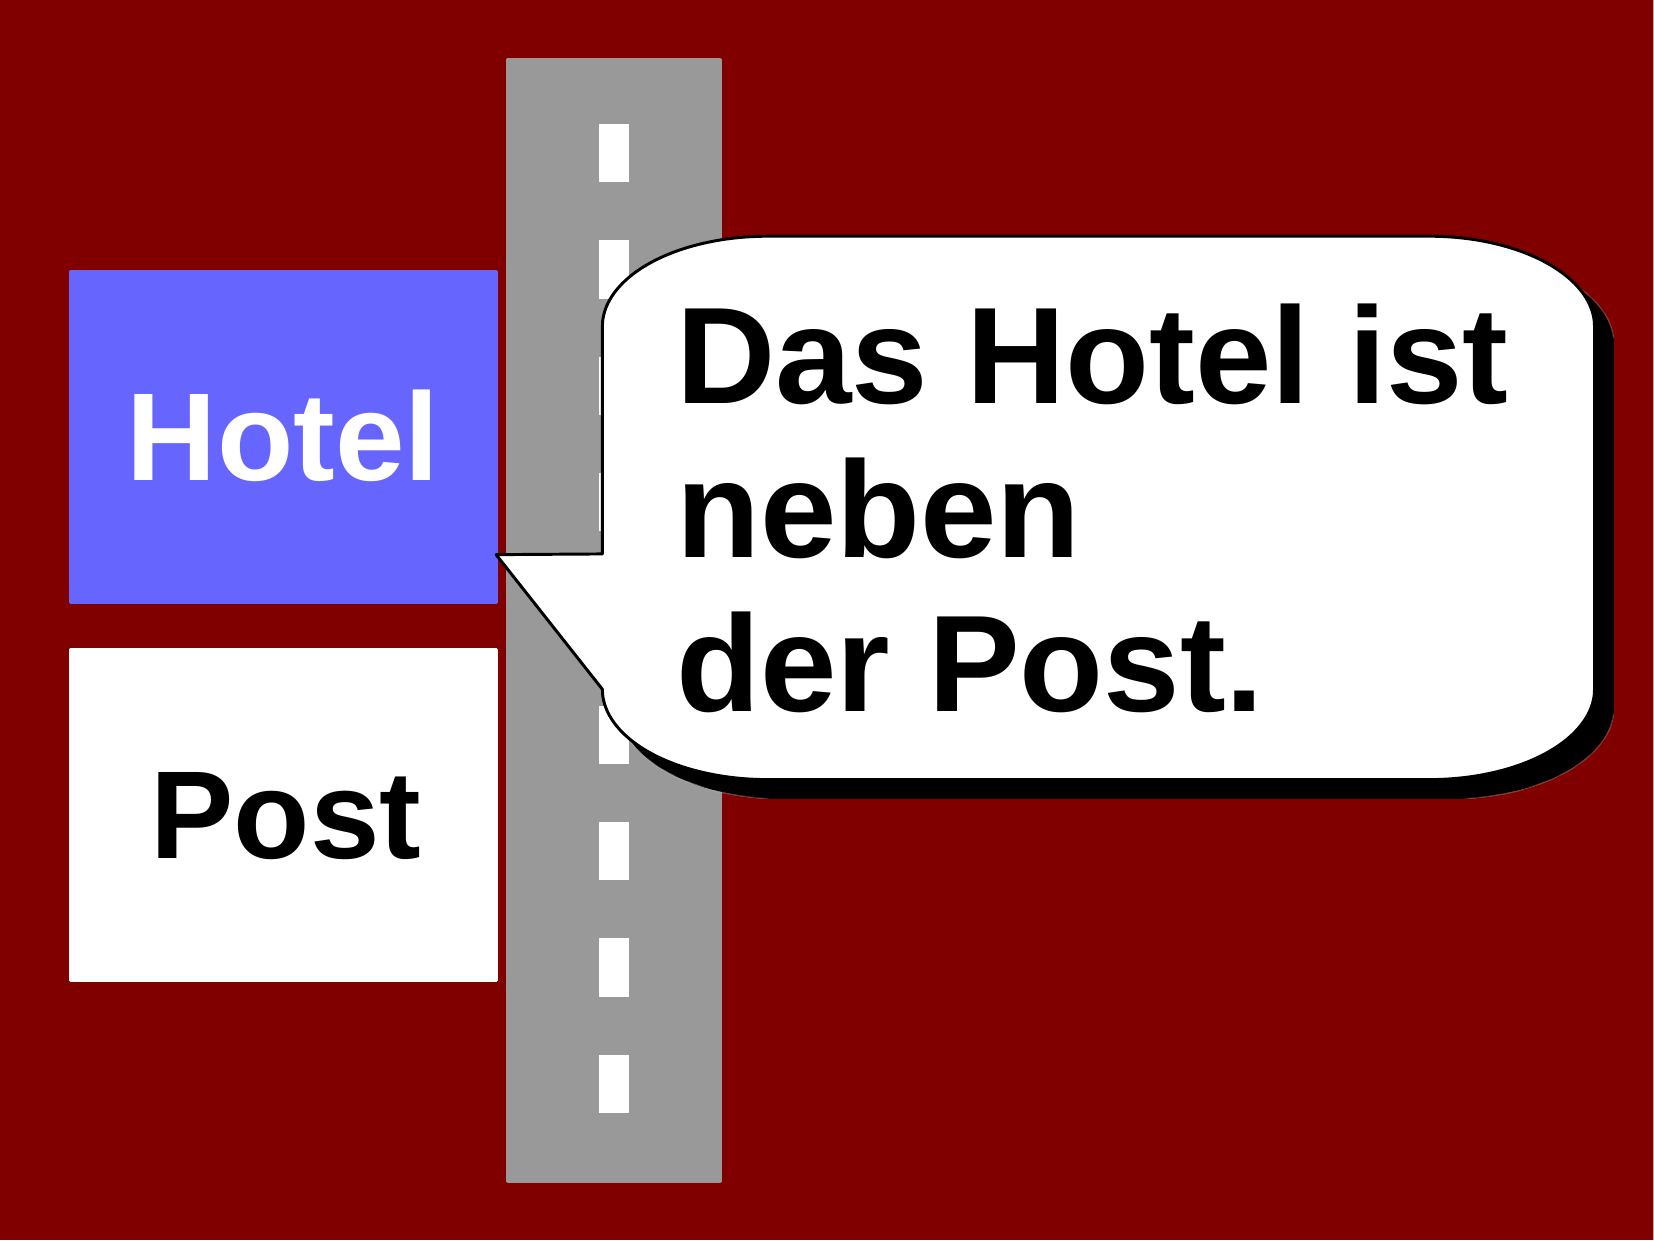

Das Hotel ist
neben
der Post.
Hotel
Post